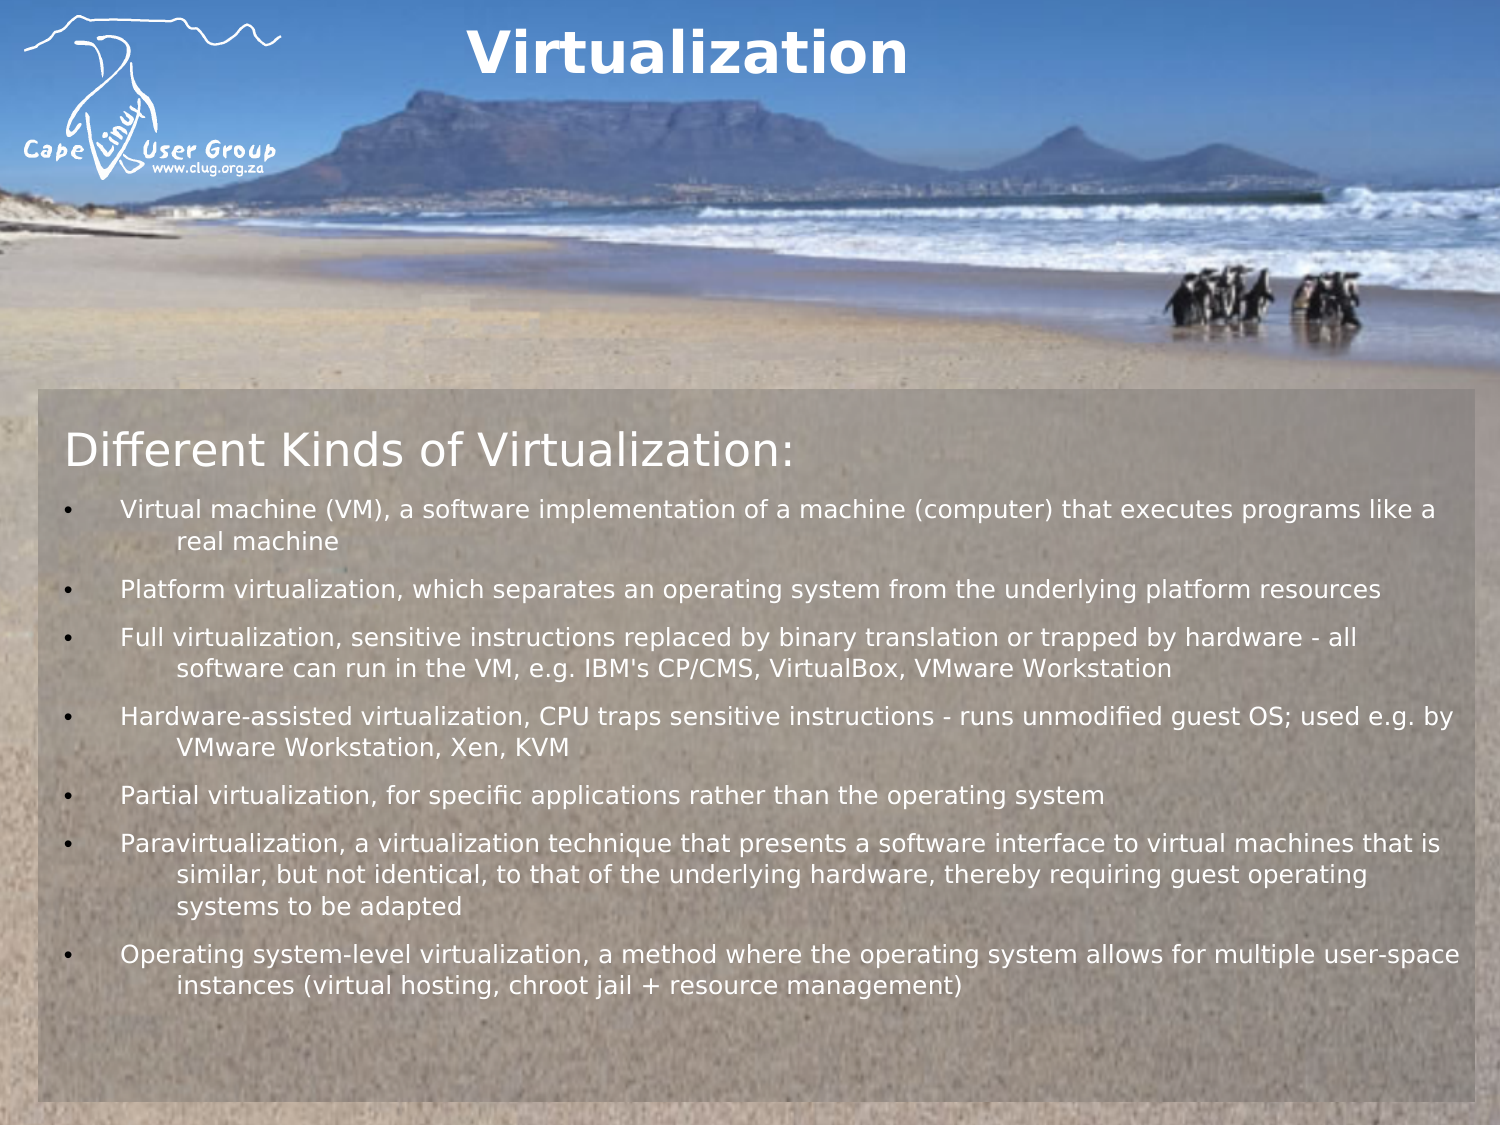

# Virtualization
Different Kinds of Virtualization:
Virtual machine (VM), a software implementation of a machine (computer) that executes programs like a real machine
Platform virtualization, which separates an operating system from the underlying platform resources
Full virtualization, sensitive instructions replaced by binary translation or trapped by hardware - all software can run in the VM, e.g. IBM's CP/CMS, VirtualBox, VMware Workstation
Hardware-assisted virtualization, CPU traps sensitive instructions - runs unmodified guest OS; used e.g. by VMware Workstation, Xen, KVM
Partial virtualization, for specific applications rather than the operating system
Paravirtualization, a virtualization technique that presents a software interface to virtual machines that is similar, but not identical, to that of the underlying hardware, thereby requiring guest operating systems to be adapted
Operating system-level virtualization, a method where the operating system allows for multiple user-space instances (virtual hosting, chroot jail + resource management)